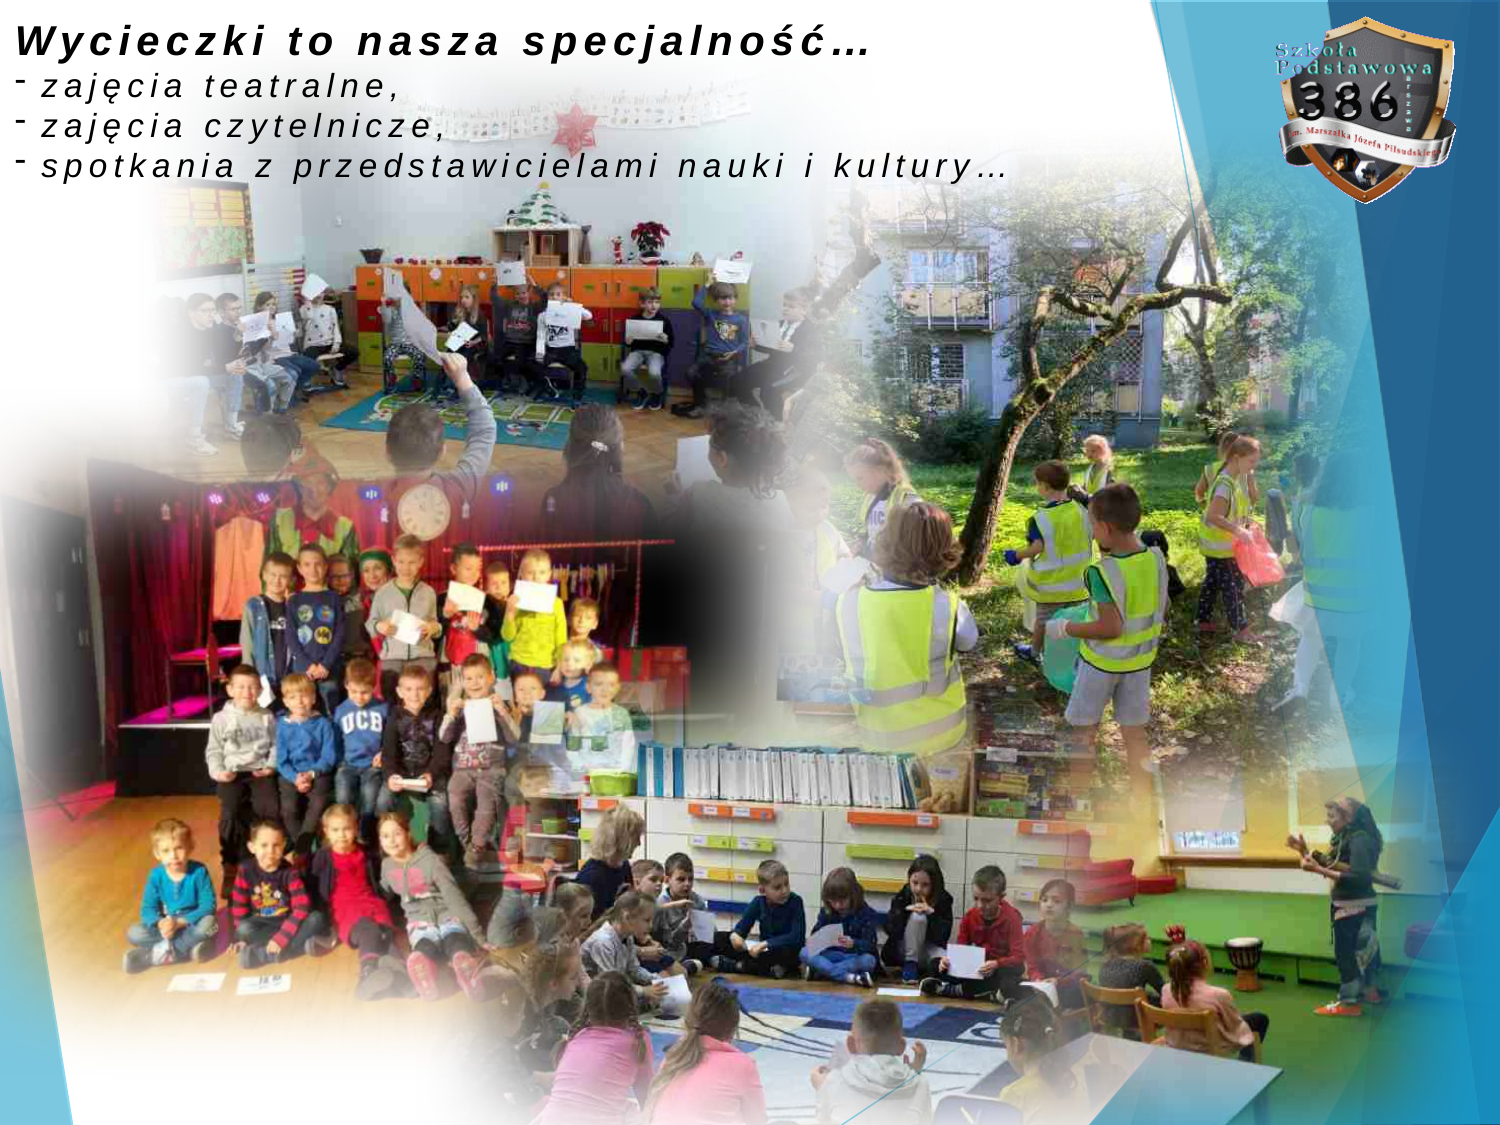

Wycieczki to nasza specjalność…
 zajęcia teatralne,
 zajęcia czytelnicze,
 spotkania z przedstawicielami nauki i kultury…